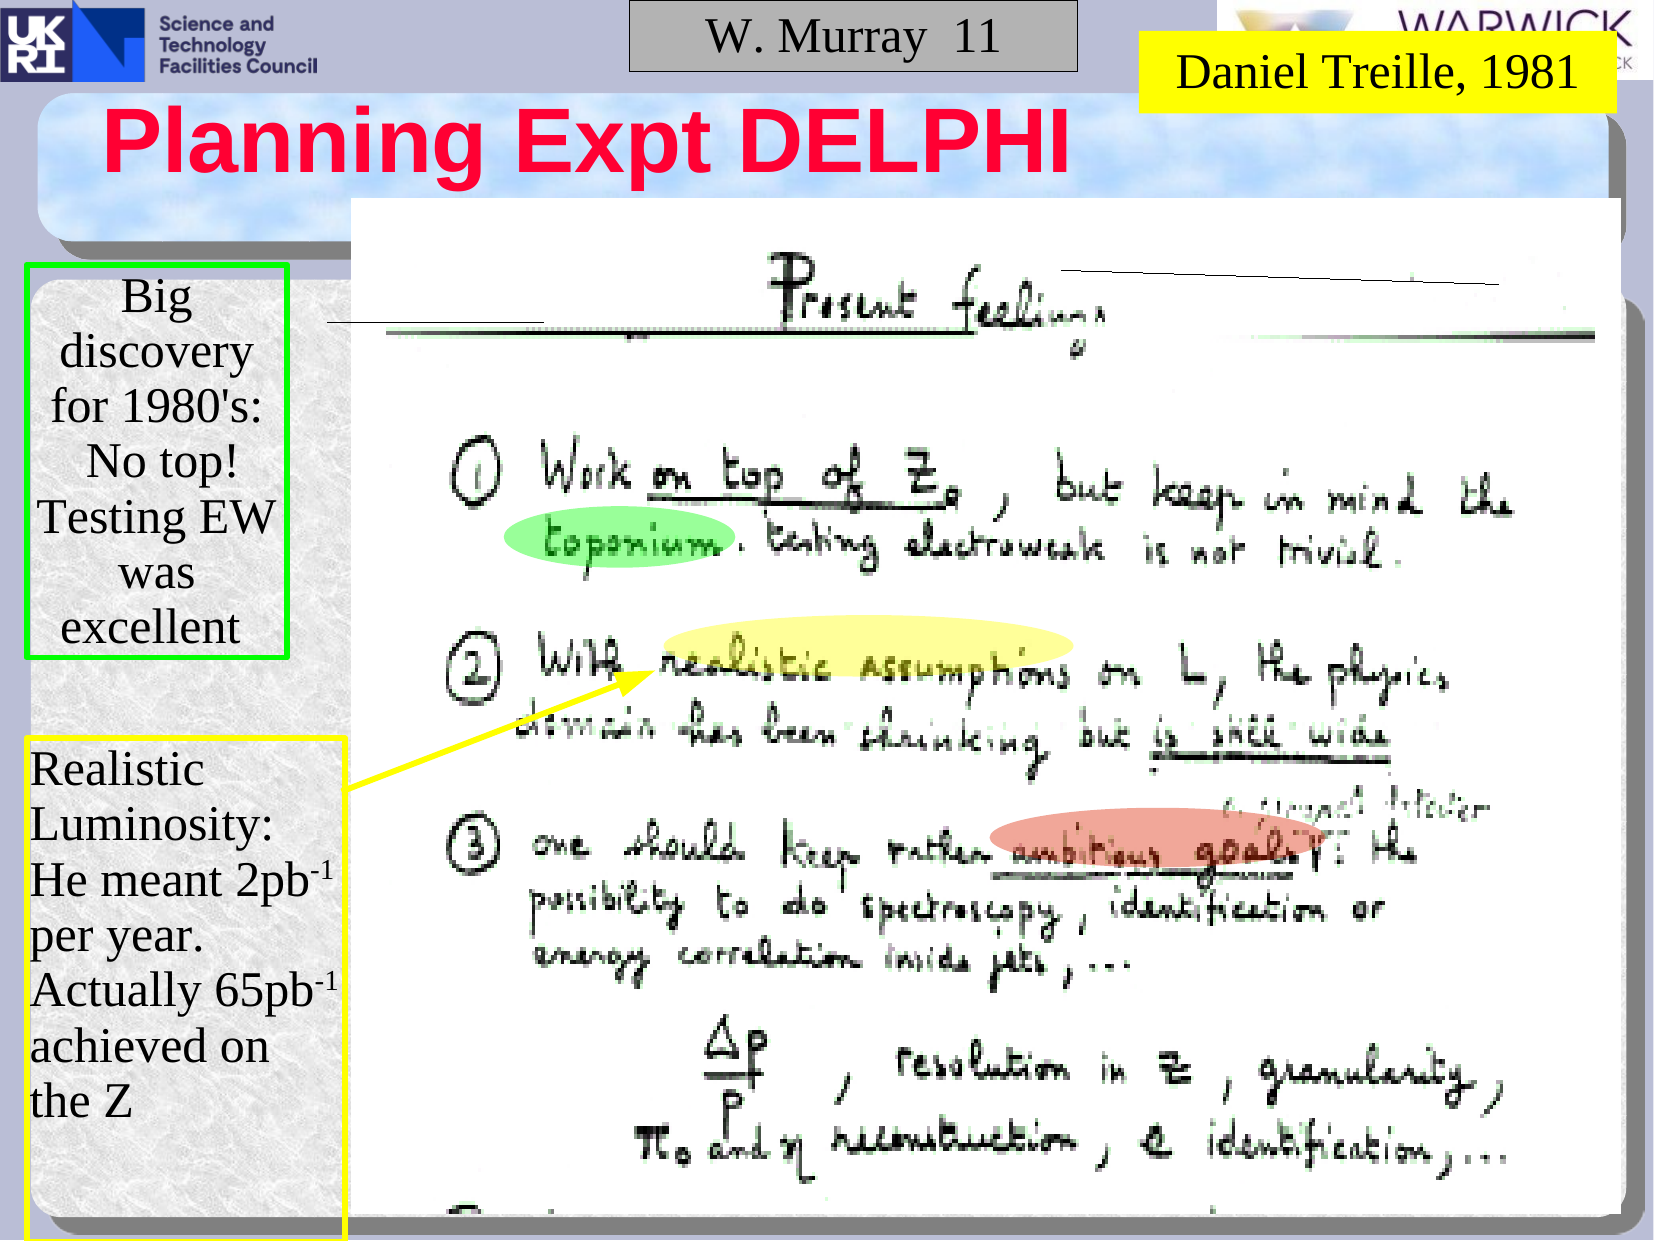

Daniel Treille, 1981
# Planning Expt DELPHI
Big discovery for 1980's:
 No top!
Testing EW was excellent
Realistic Luminosity:
He meant 2pb-1 per year.
Actually 65pb-1 achieved on the Z